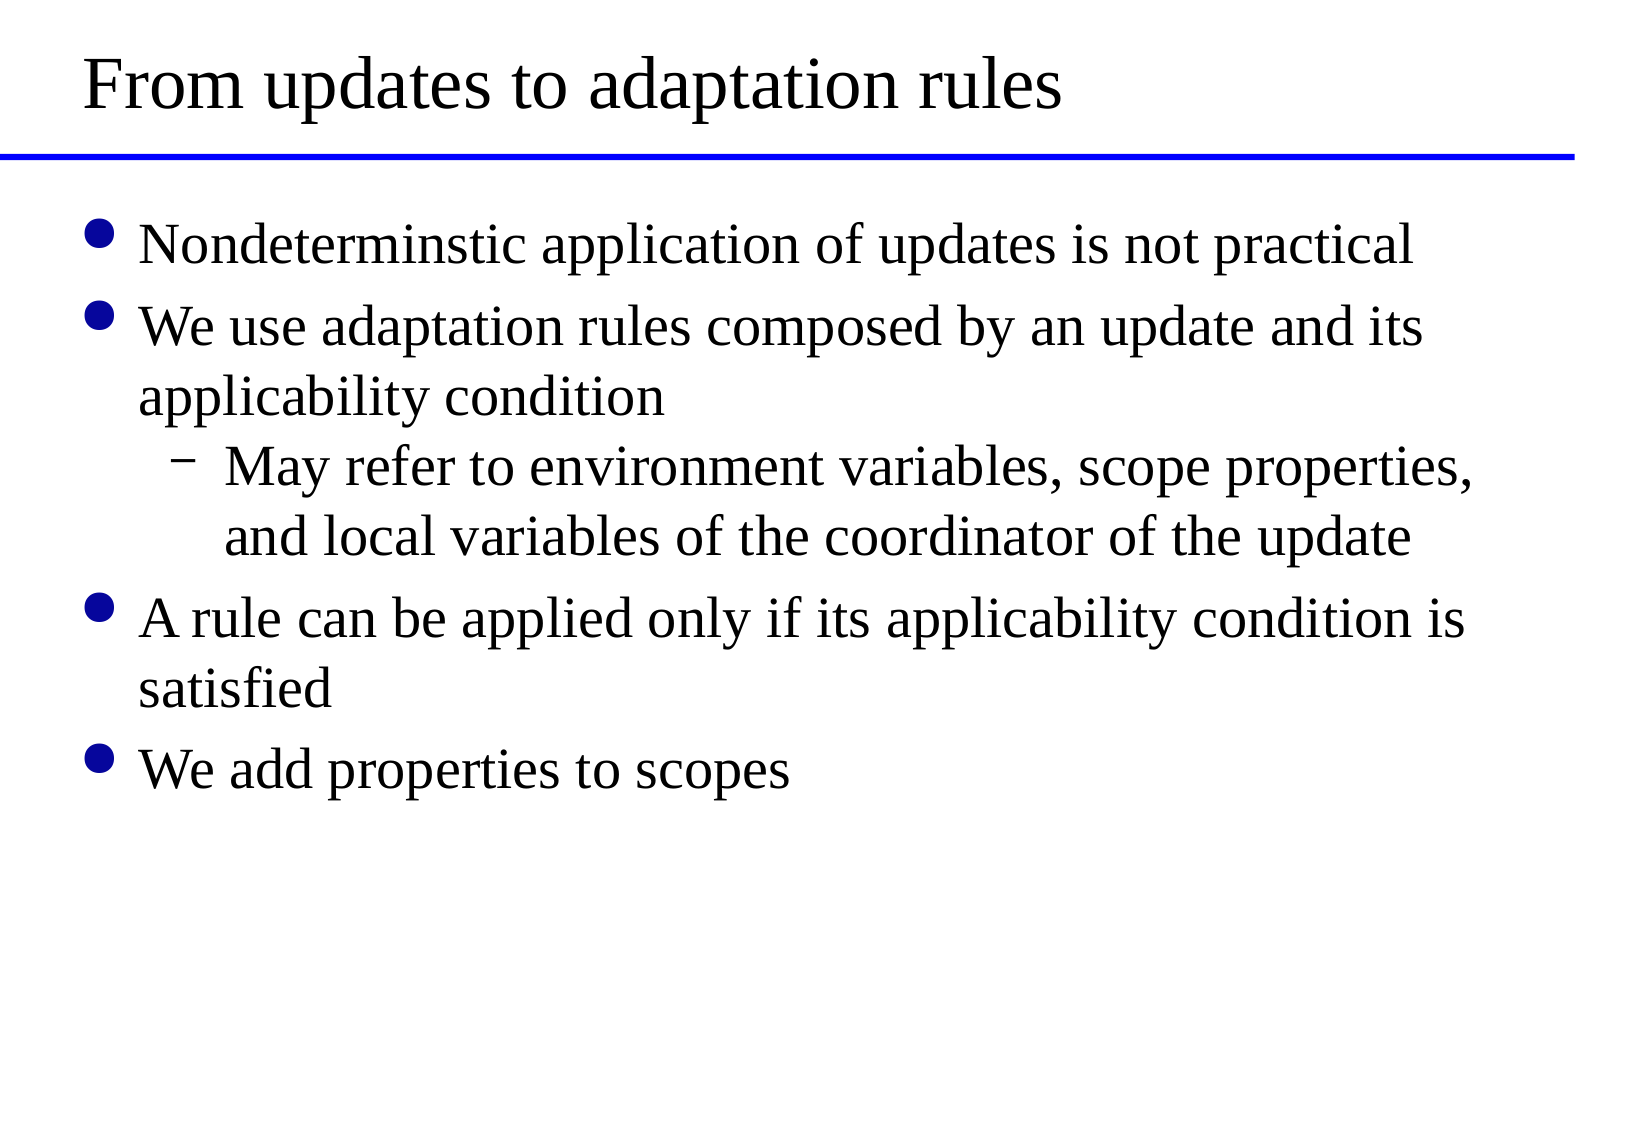

# From updates to adaptation rules
Nondeterminstic application of updates is not practical
We use adaptation rules composed by an update and its applicability condition
May refer to environment variables, scope properties, and local variables of the coordinator of the update
A rule can be applied only if its applicability condition is satisfied
We add properties to scopes